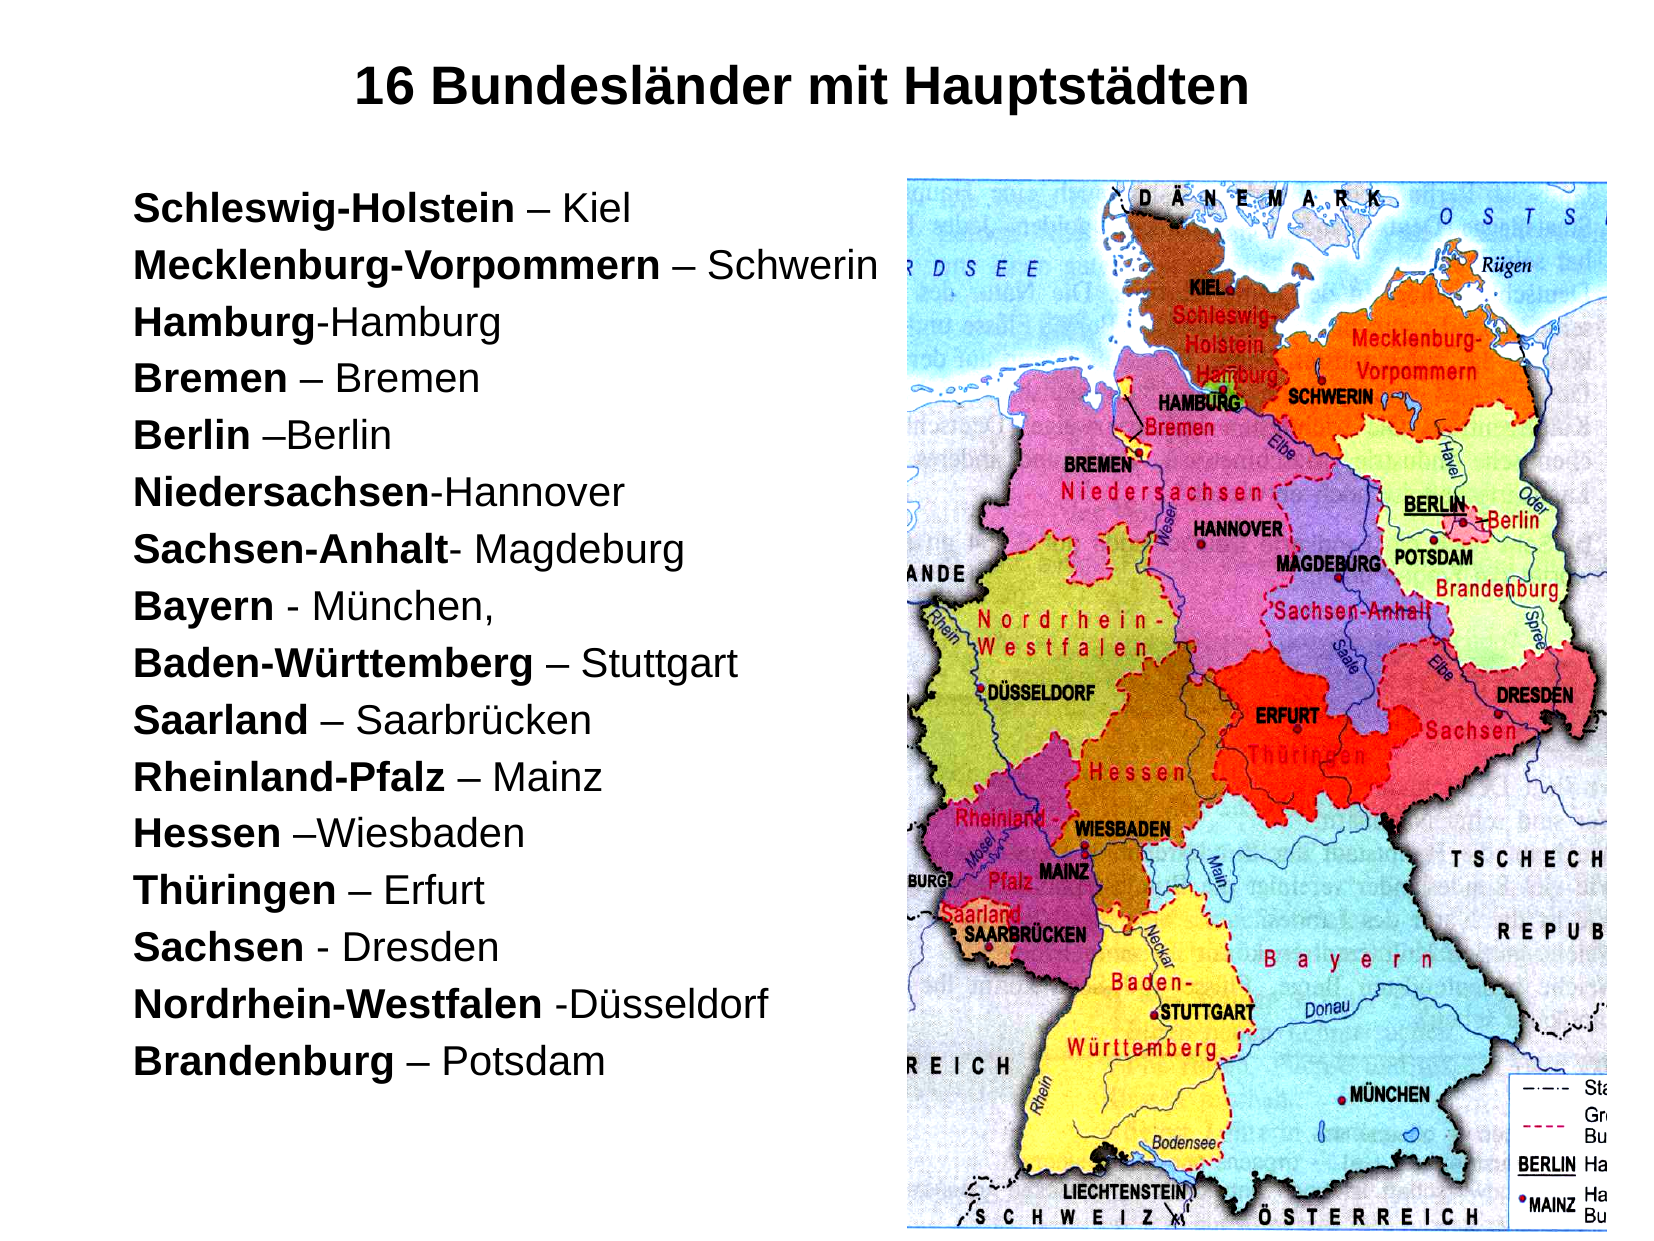

# 16 Bundesländer mit Hauptstädten
Schleswig-Holstein – Kiel
Mecklenburg-Vorpommern – Schwerin
Hamburg-Hamburg
Bremen – Bremen
Berlin –Berlin
Niedersachsen-Hannover
Sachsen-Anhalt- Magdeburg
Bayern - München,
Baden-Württemberg – Stuttgart
Saarland – Saarbrücken
Rheinland-Pfalz – Mainz
Hessen –Wiesbaden
Thüringen – Erfurt
Sachsen - Dresden
Nordrhein-Westfalen -Düsseldorf
Brandenburg – Potsdam